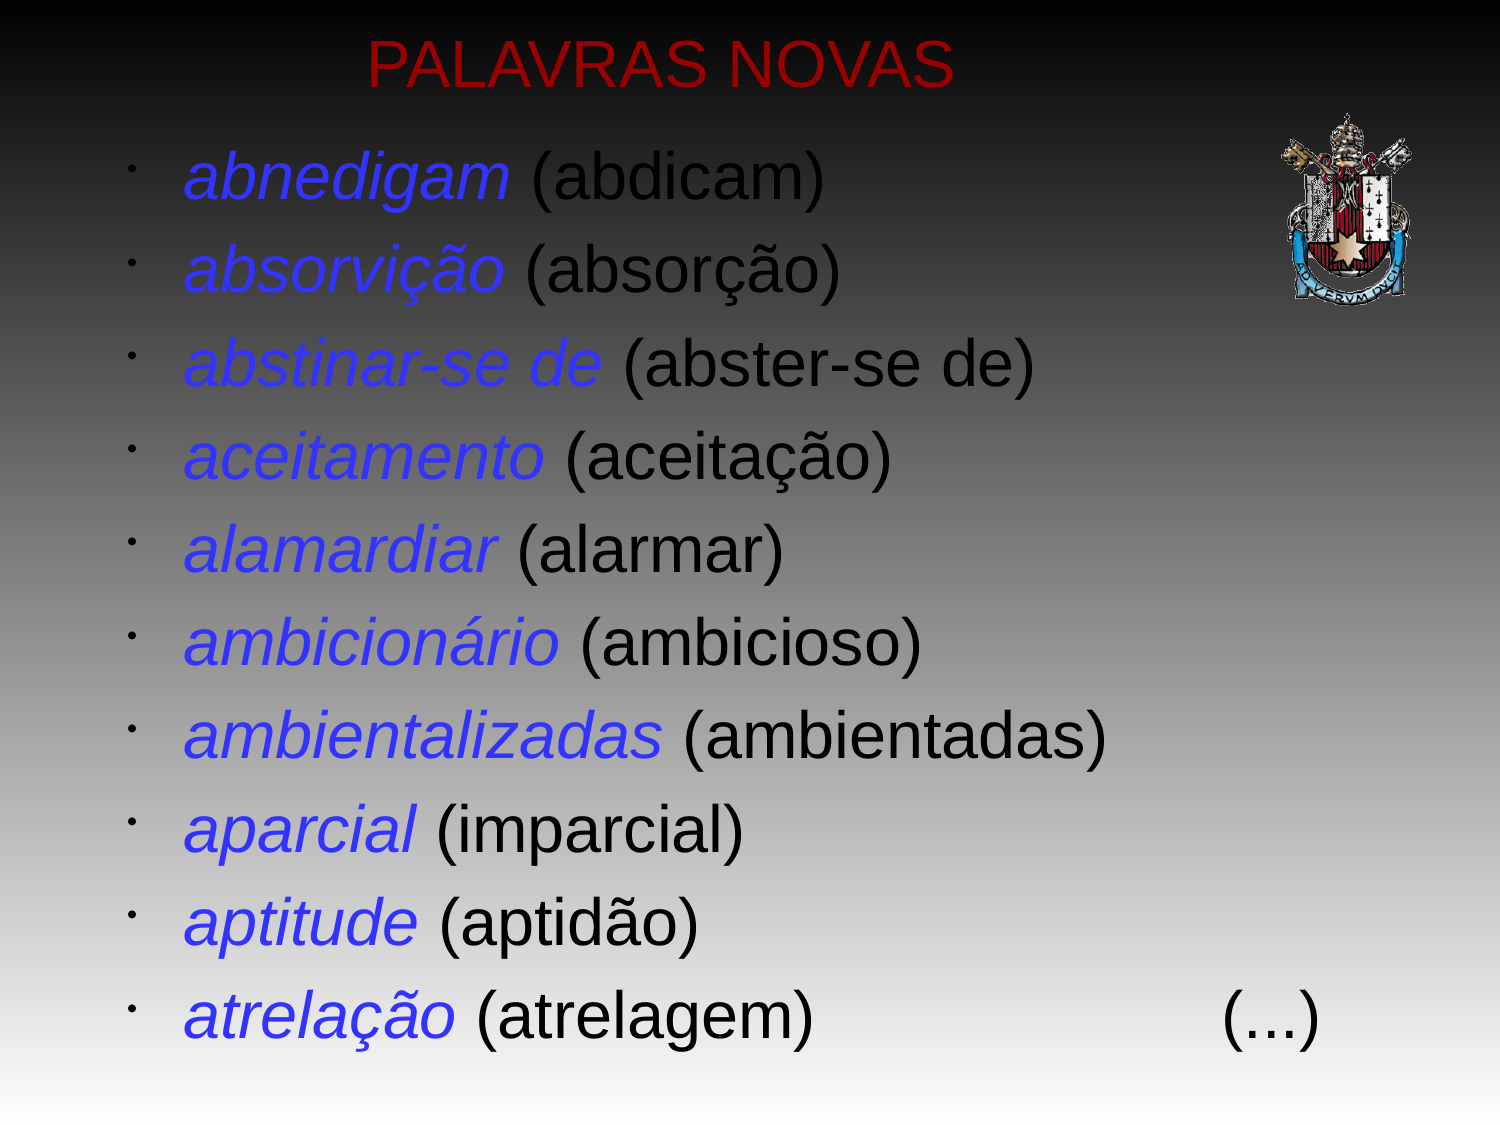

# PALAVRAS NOVAS
abnedigam (abdicam)
absorvição (absorção)
abstinar-se de (abster-se de)
aceitamento (aceitação)
alamardiar (alarmar)
ambicionário (ambicioso)
ambientalizadas (ambientadas)
aparcial (imparcial)
aptitude (aptidão)
atrelação (atrelagem) (...)